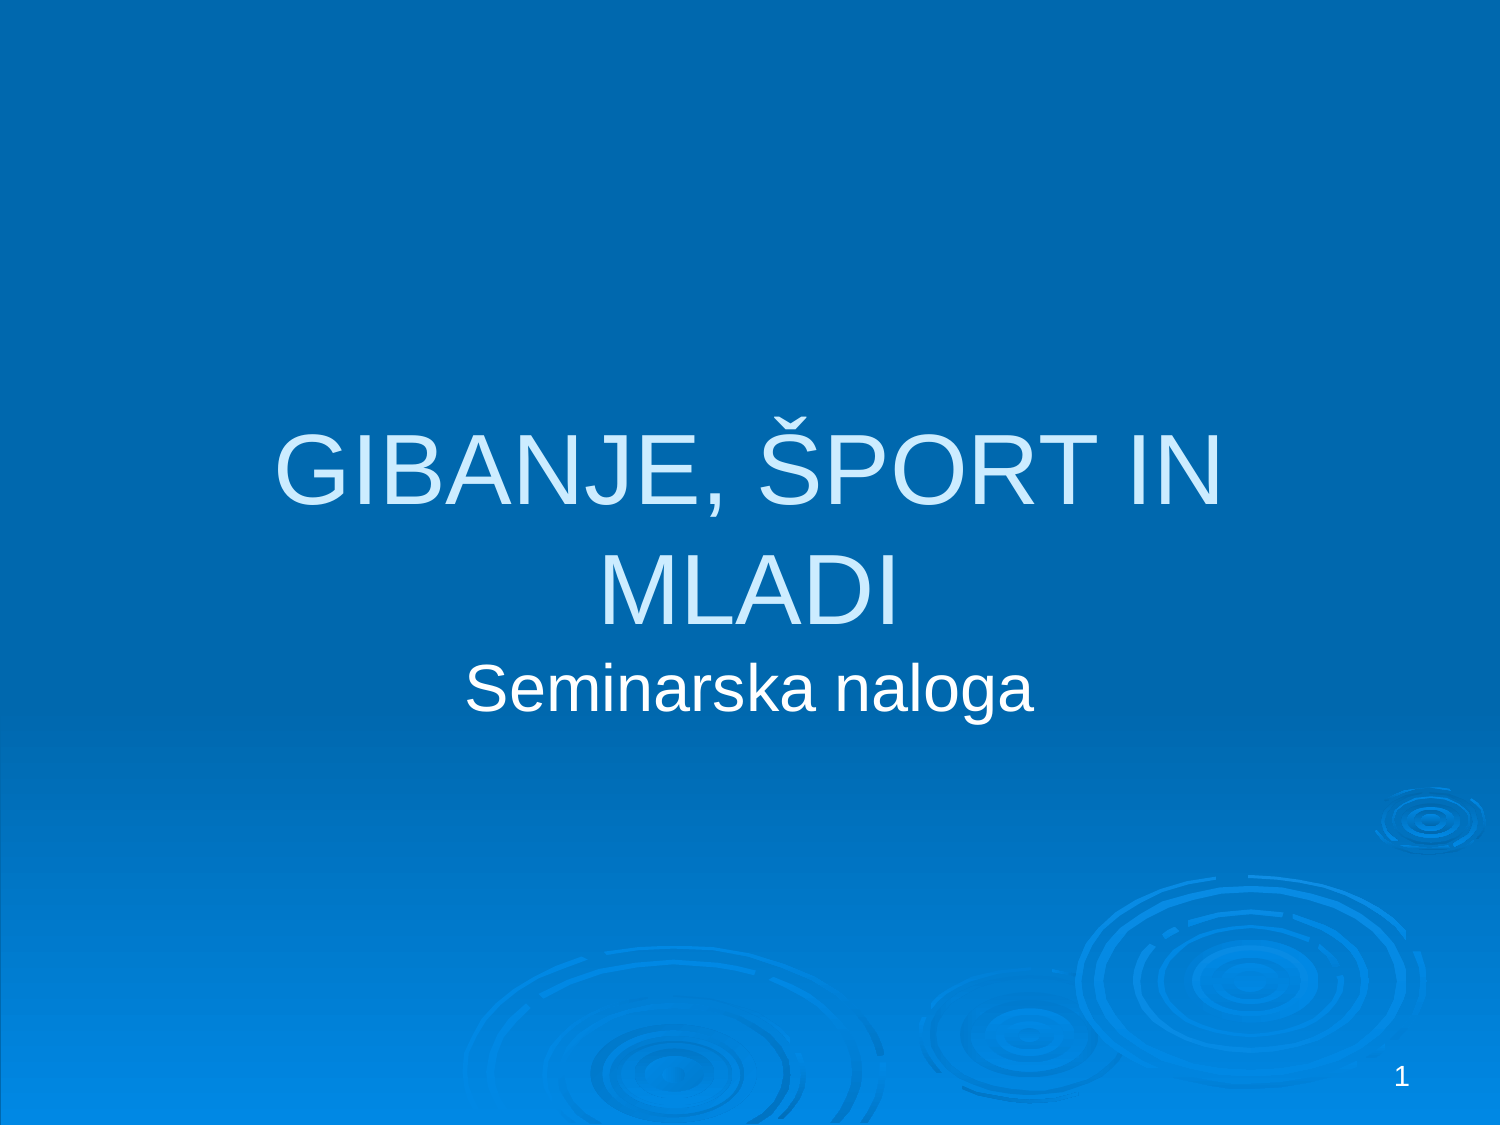

# GIBANJE, ŠPORT IN MLADI
Seminarska naloga